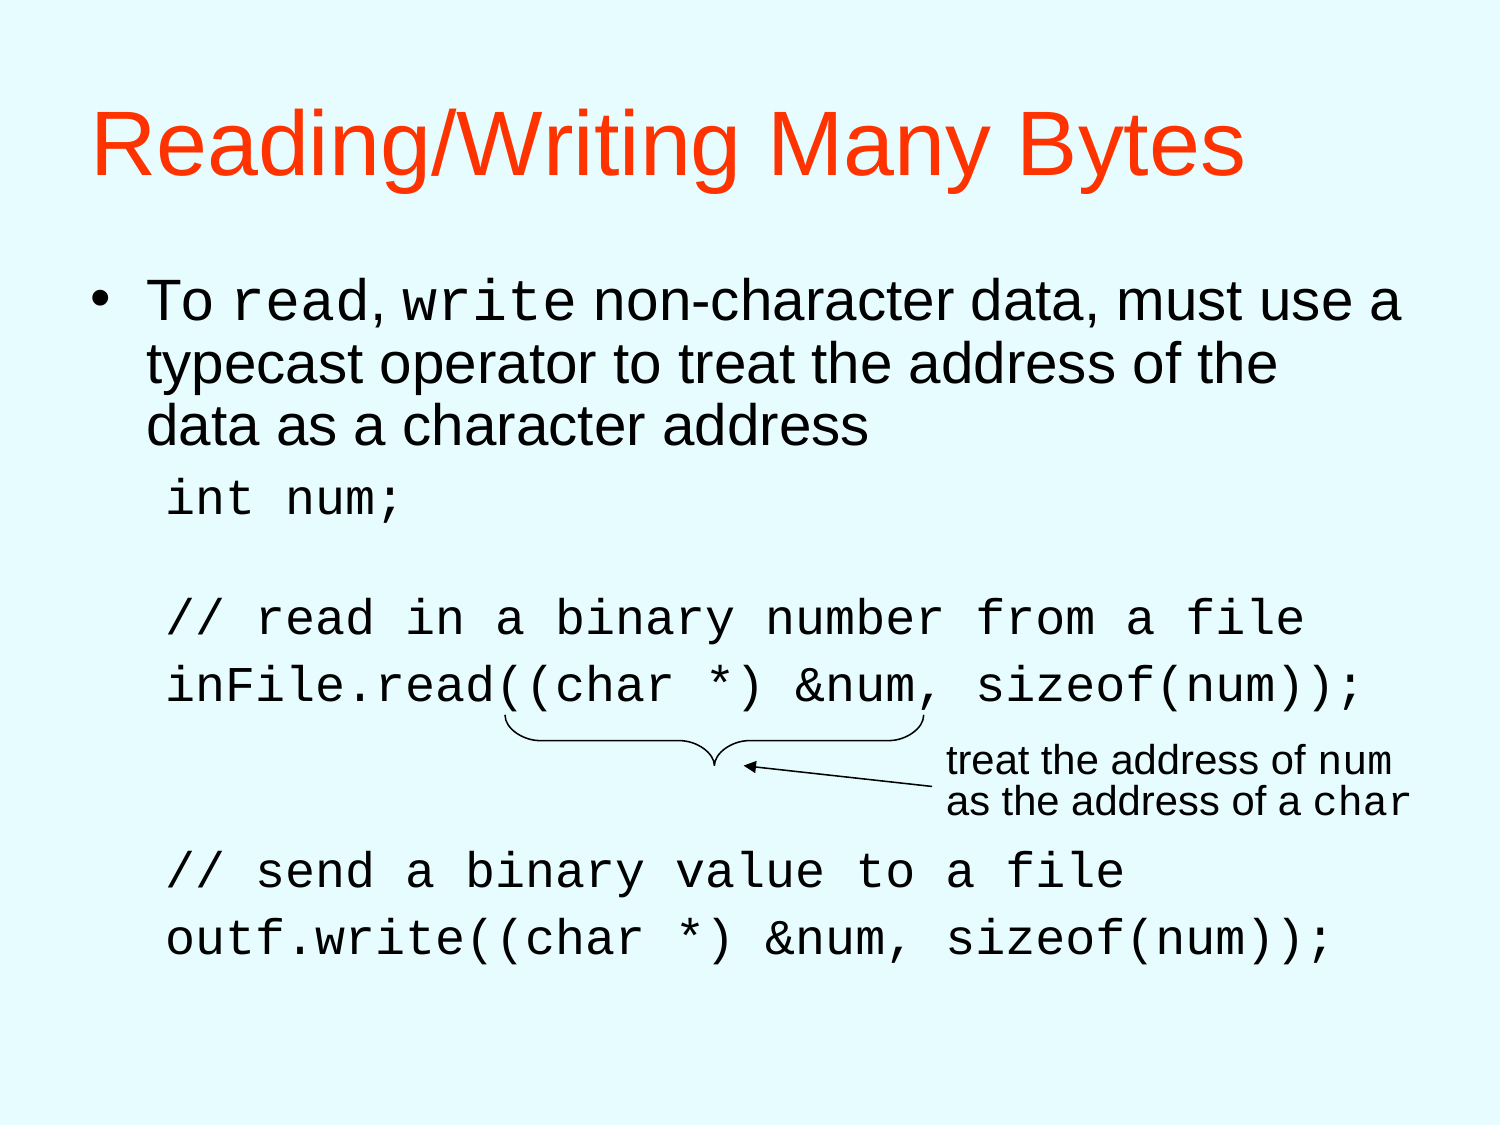

# Reading/Writing Many Bytes
To read, write non-character data, must use a typecast operator to treat the address of the data as a character address
int num;
// read in a binary number from a file
inFile.read((char *) &num, sizeof(num));
// send a binary value to a file
outf.write((char *) &num, sizeof(num));
treat the address of num
as the address of a char